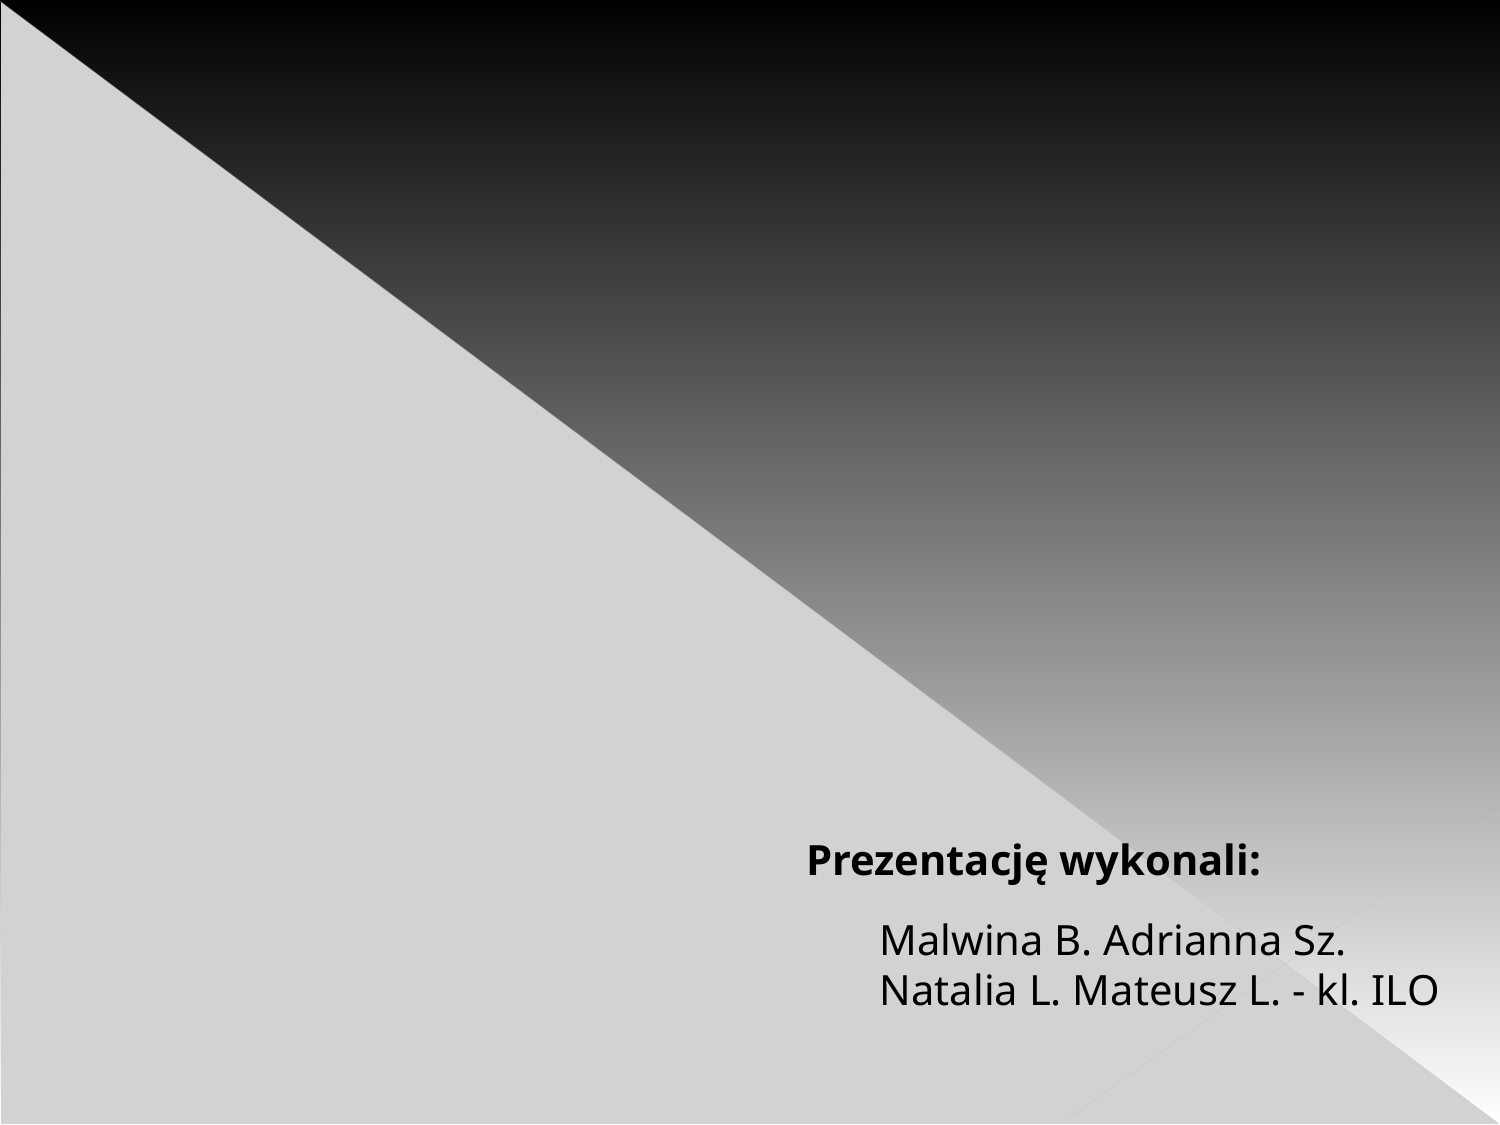

# Prezentację wykonali:
Malwina B. Adrianna Sz. Natalia L. Mateusz L. - kl. ILO